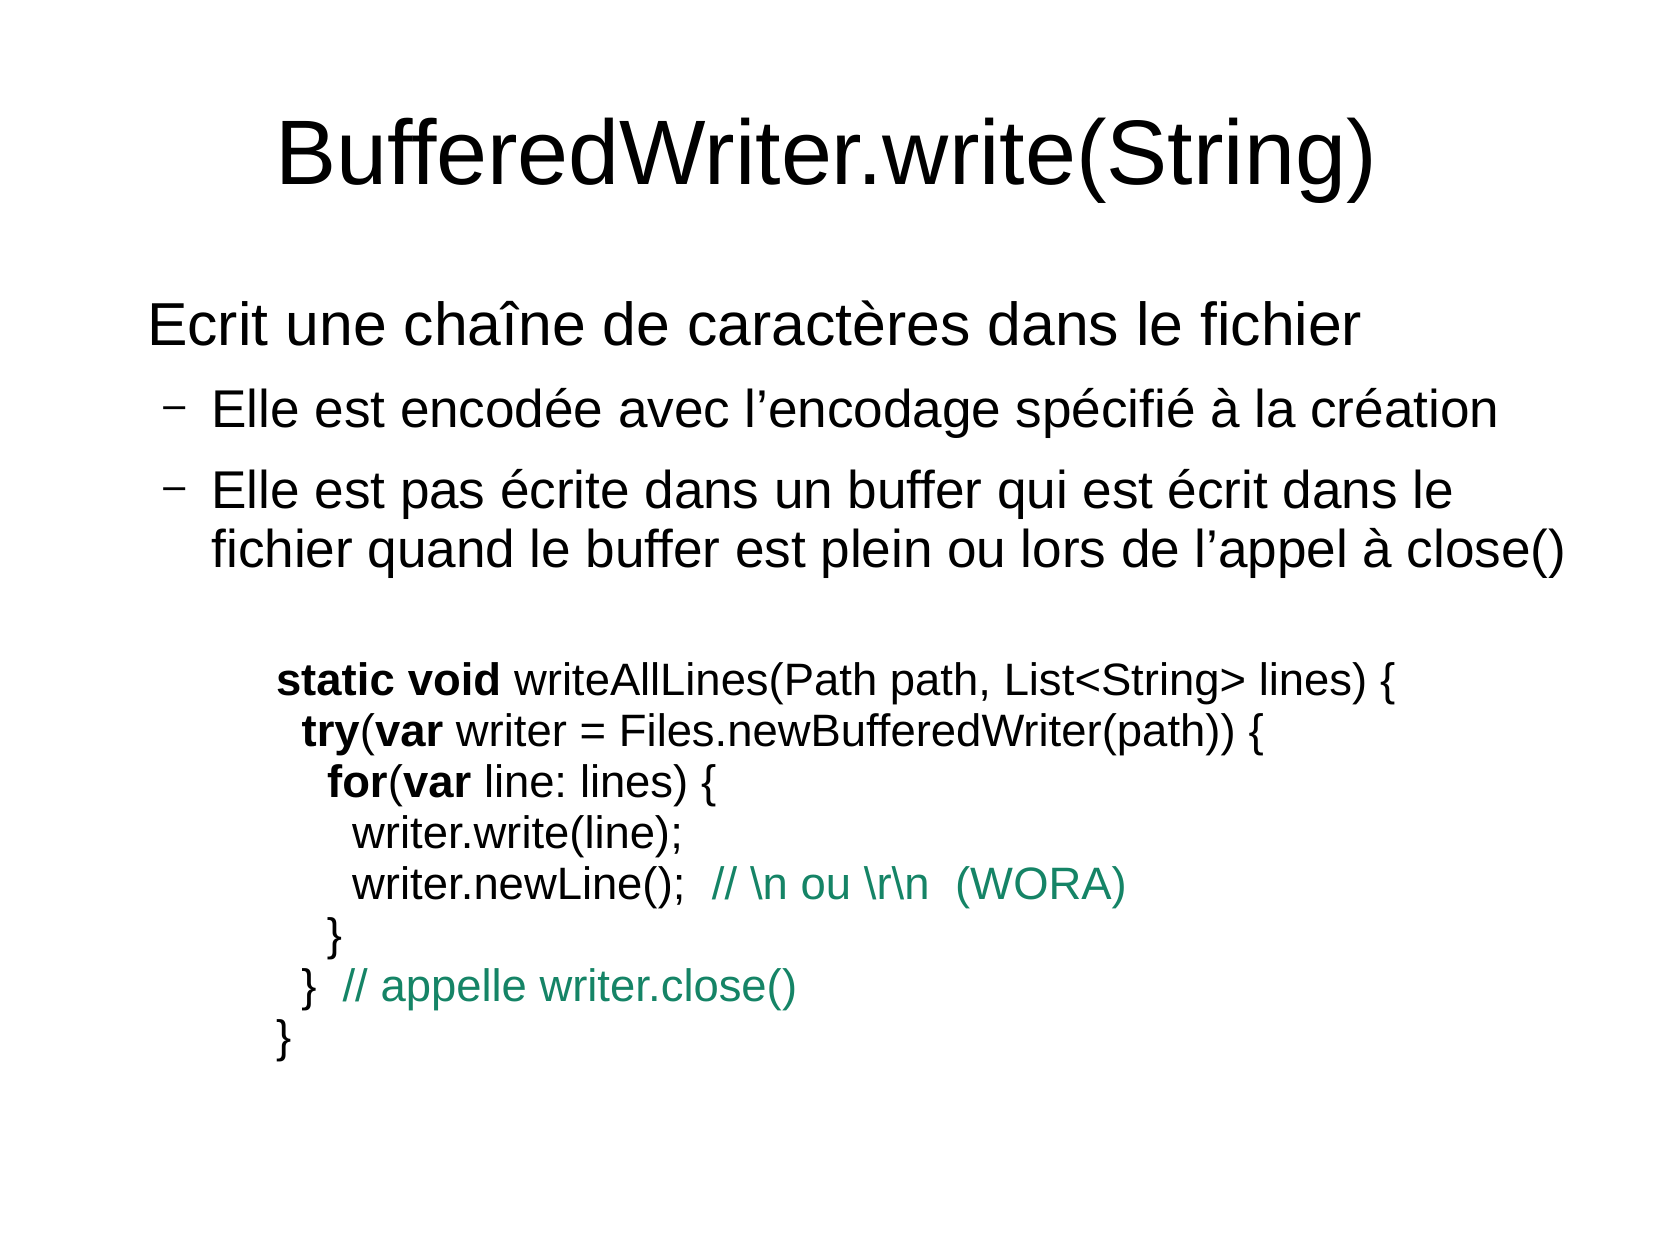

# BufferedWriter.write(String)
Ecrit une chaîne de caractères dans le fichier
Elle est encodée avec l’encodage spécifié à la création
Elle est pas écrite dans un buffer qui est écrit dans le fichier quand le buffer est plein ou lors de l’appel à close()
static void writeAllLines(Path path, List<String> lines) {
 try(var writer = Files.newBufferedWriter(path)) {
 for(var line: lines) {
 writer.write(line);
 writer.newLine(); // \n ou \r\n (WORA)
 }
 } // appelle writer.close()
}